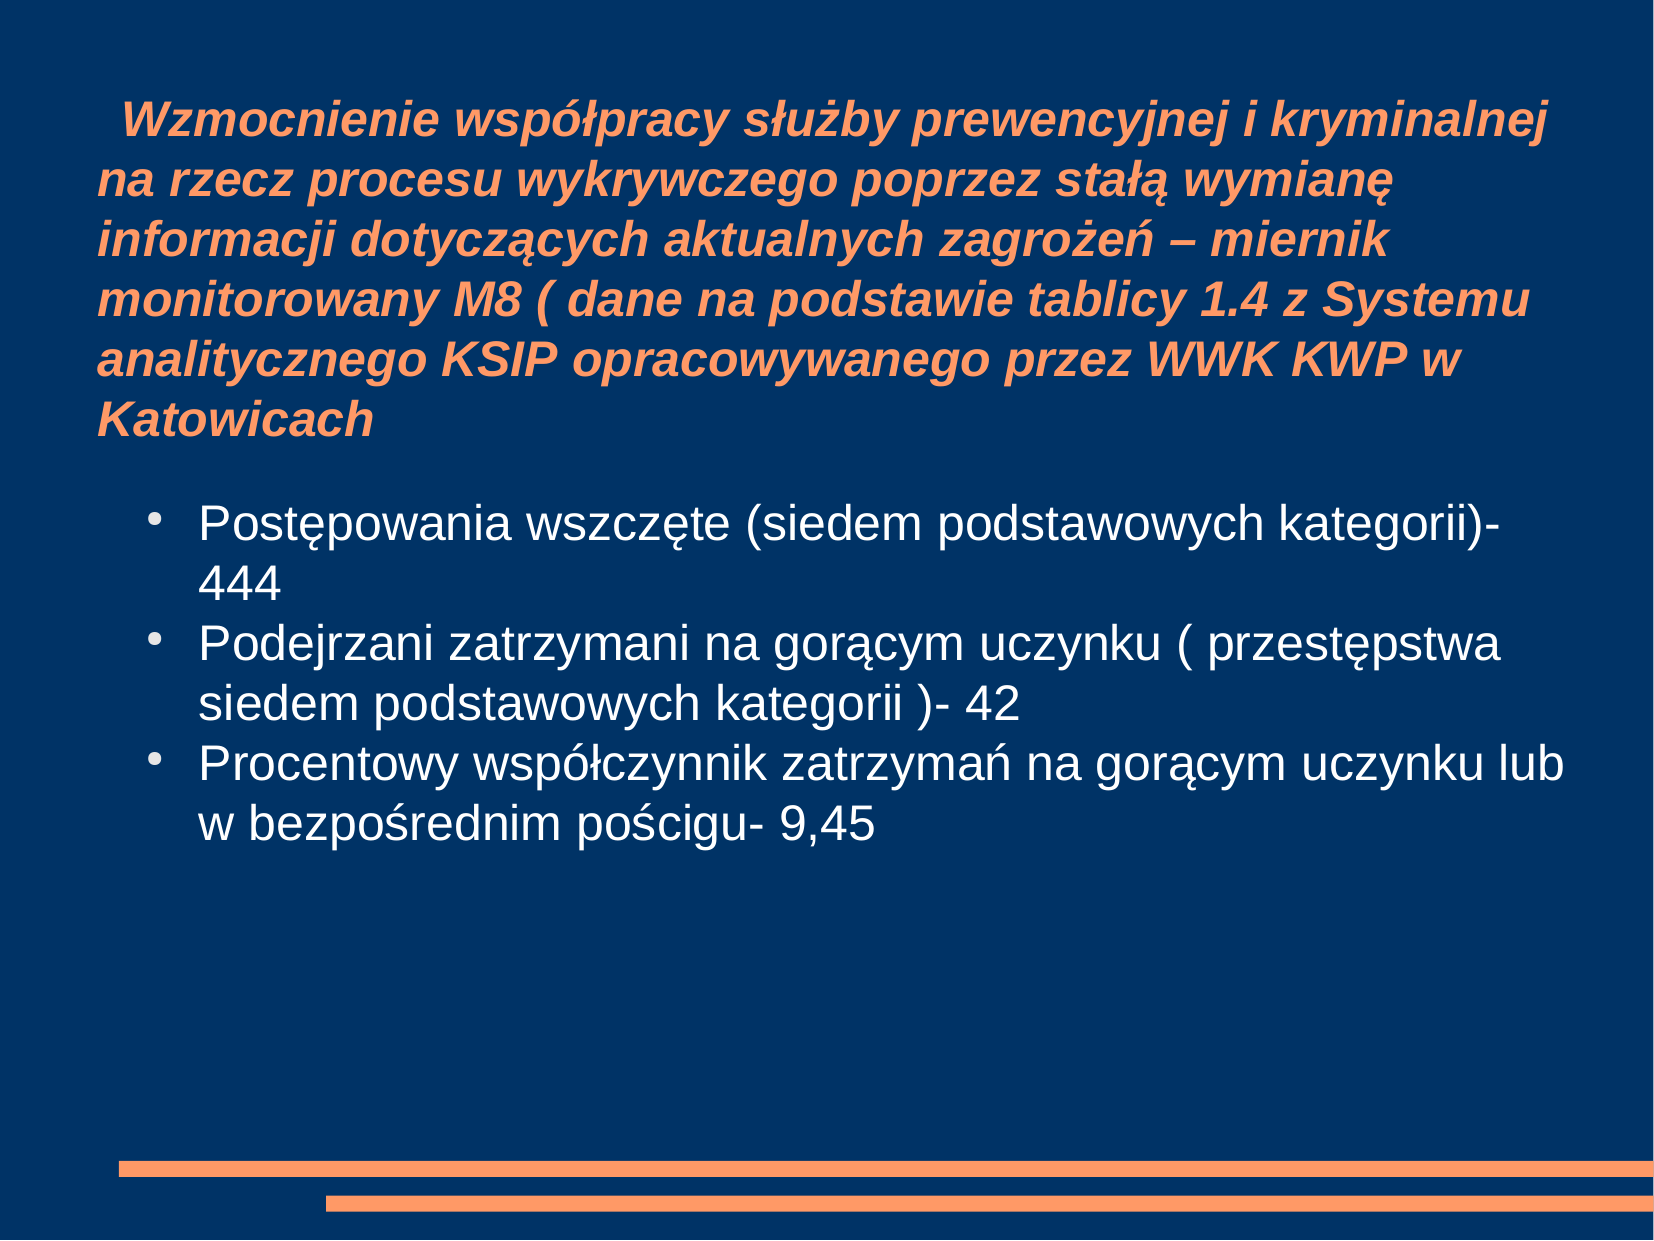

# Wzmocnienie współpracy służby prewencyjnej i kryminalnej na rzecz procesu wykrywczego poprzez stałą wymianę informacji dotyczących aktualnych zagrożeń – miernik monitorowany M8 ( dane na podstawie tablicy 1.4 z Systemu analitycznego KSIP opracowywanego przez WWK KWP w Katowicach
Postępowania wszczęte (siedem podstawowych kategorii)- 444
Podejrzani zatrzymani na gorącym uczynku ( przestępstwa siedem podstawowych kategorii )- 42
Procentowy współczynnik zatrzymań na gorącym uczynku lub w bezpośrednim pościgu- 9,45